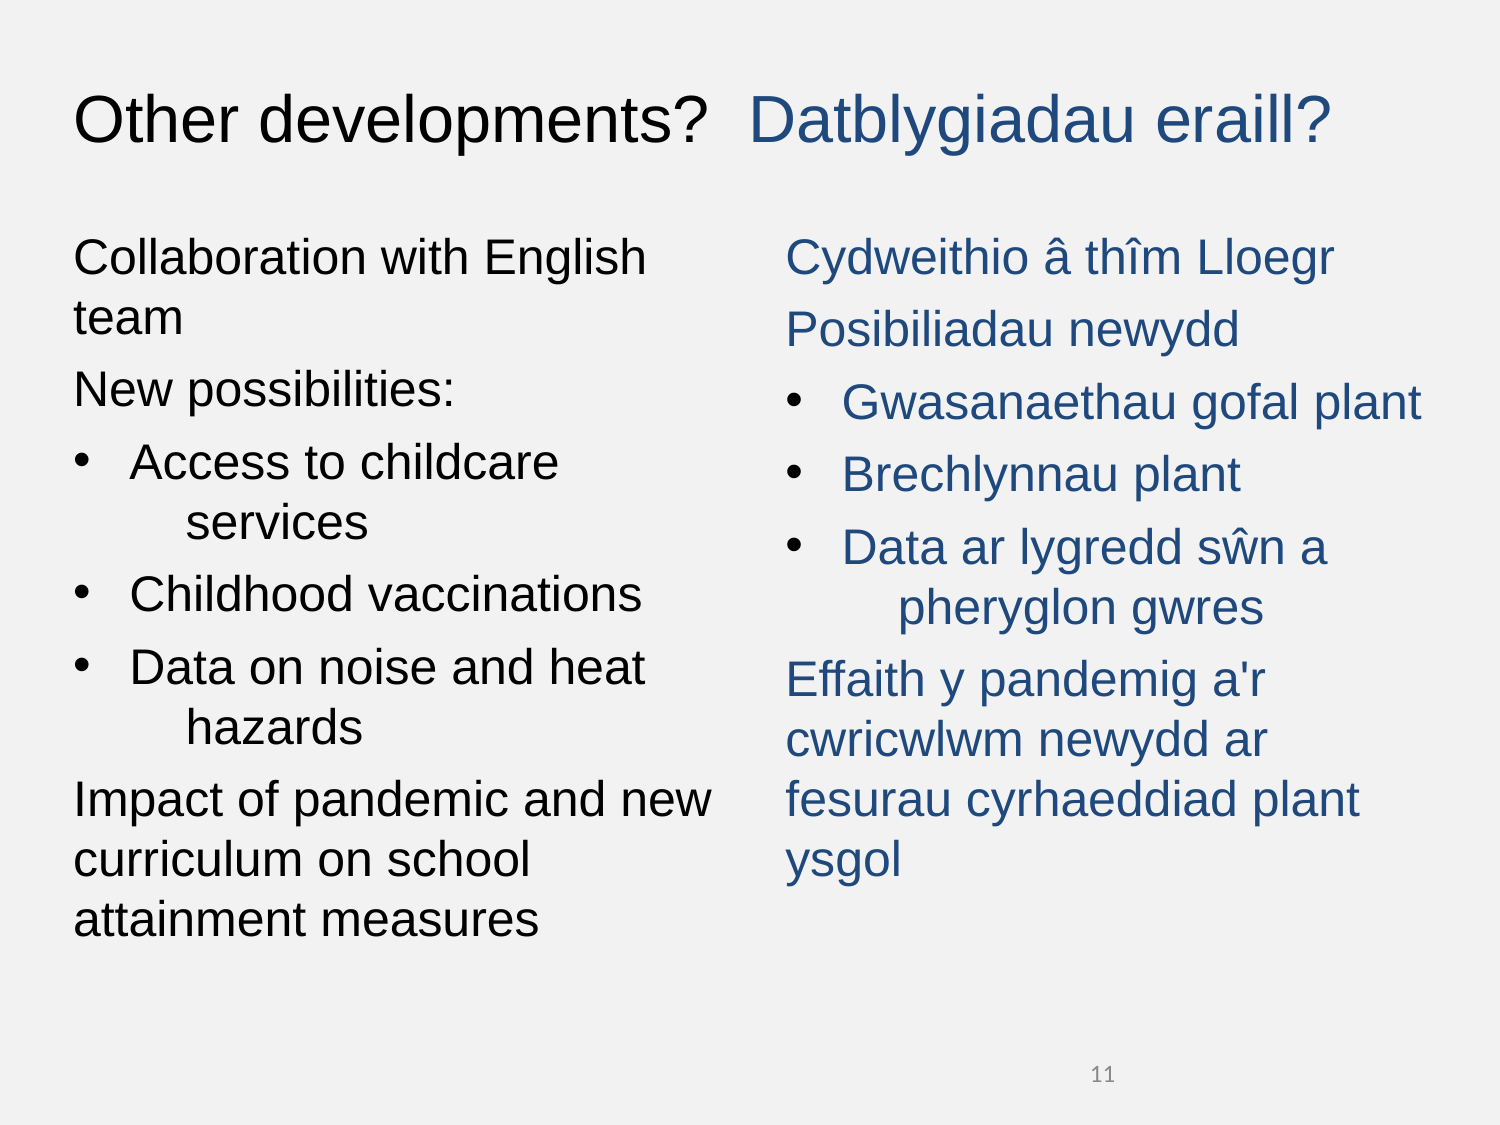

# Other developments? 	Datblygiadau eraill?
Collaboration with English team
New possibilities:
Access to childcare services
Childhood vaccinations
Data on noise and heat hazards
Impact of pandemic and new curriculum on school attainment measures
Cydweithio â thîm Lloegr
Posibiliadau newydd
Gwasanaethau gofal plant
Brechlynnau plant
Data ar lygredd sŵn a pheryglon gwres
Effaith y pandemig a'r cwricwlwm newydd ar fesurau cyrhaeddiad plant ysgol